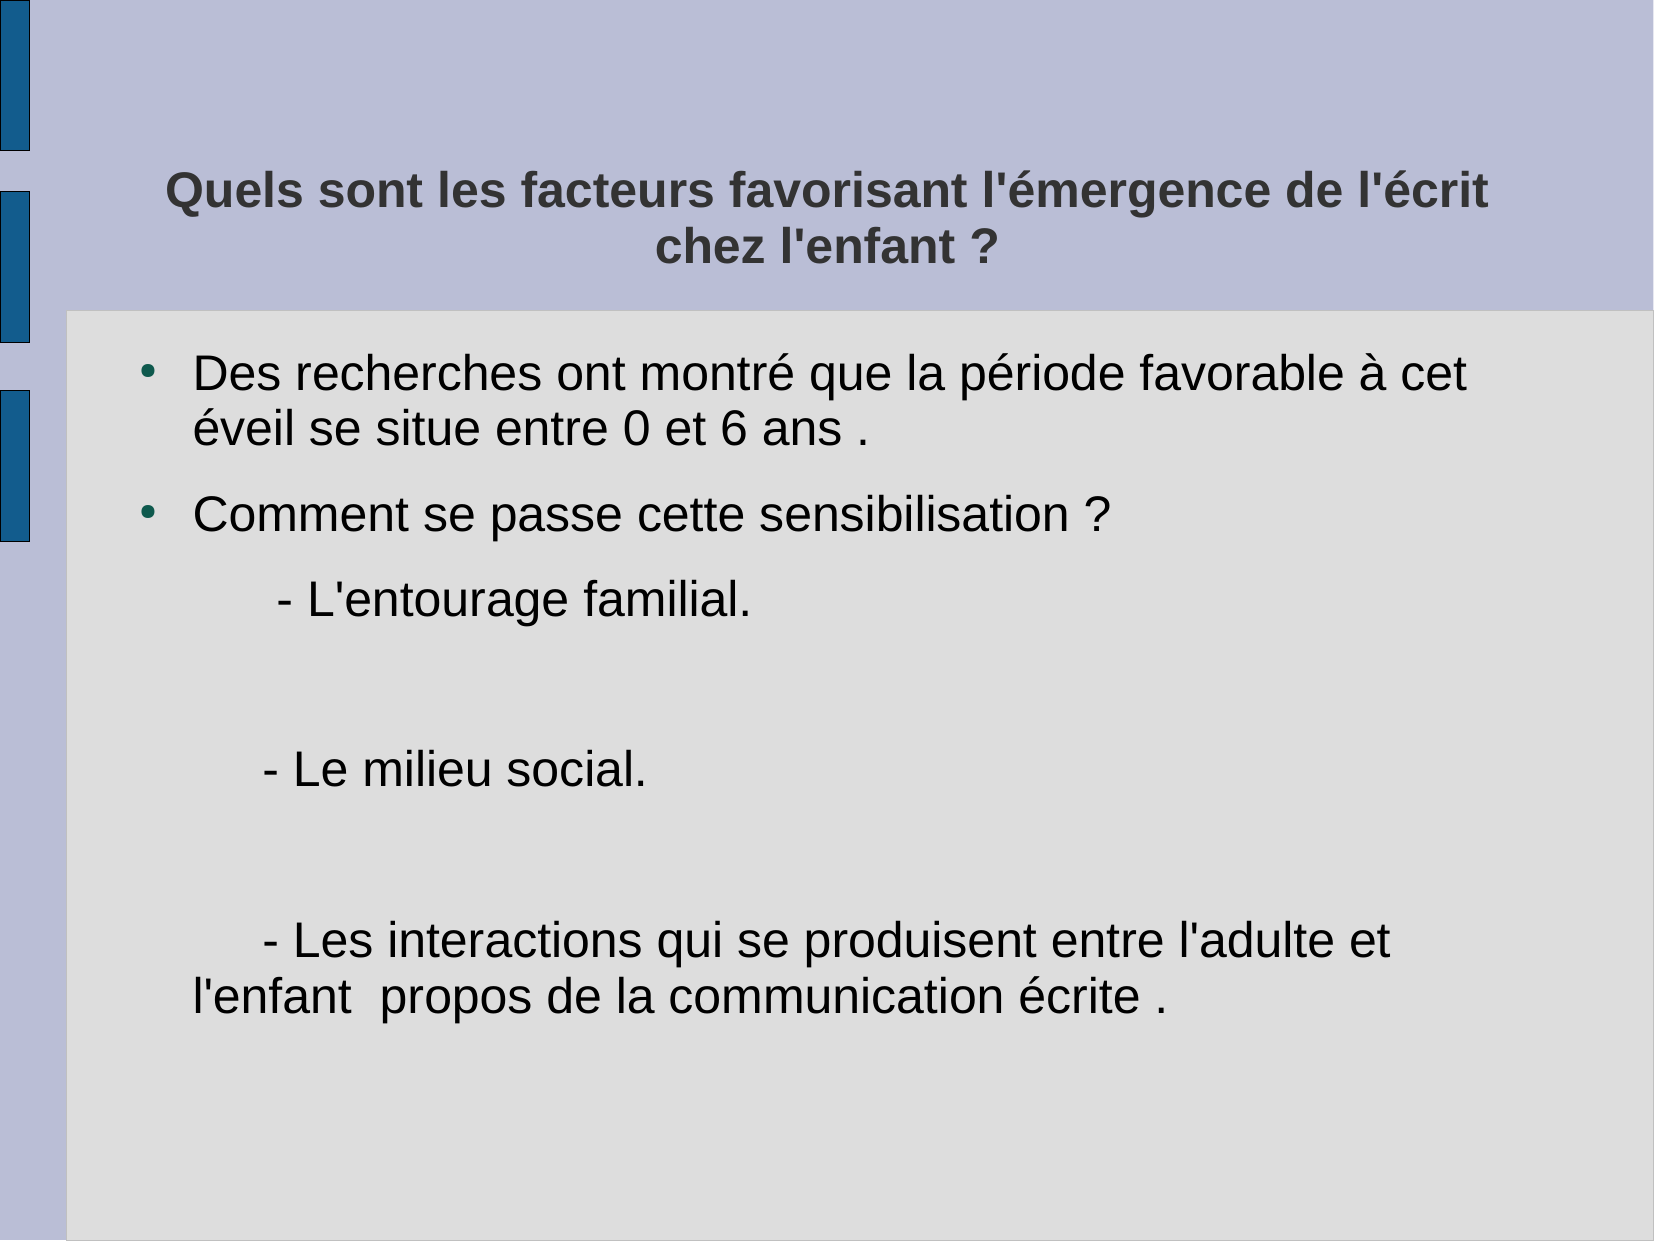

# Quels sont les facteurs favorisant l'émergence de l'écrit chez l'enfant ?
Des recherches ont montré que la période favorable à cet éveil se situe entre 0 et 6 ans .
Comment se passe cette sensibilisation ?
 - L'entourage familial.
 - Le milieu social.
 - Les interactions qui se produisent entre l'adulte et l'enfant propos de la communication écrite .